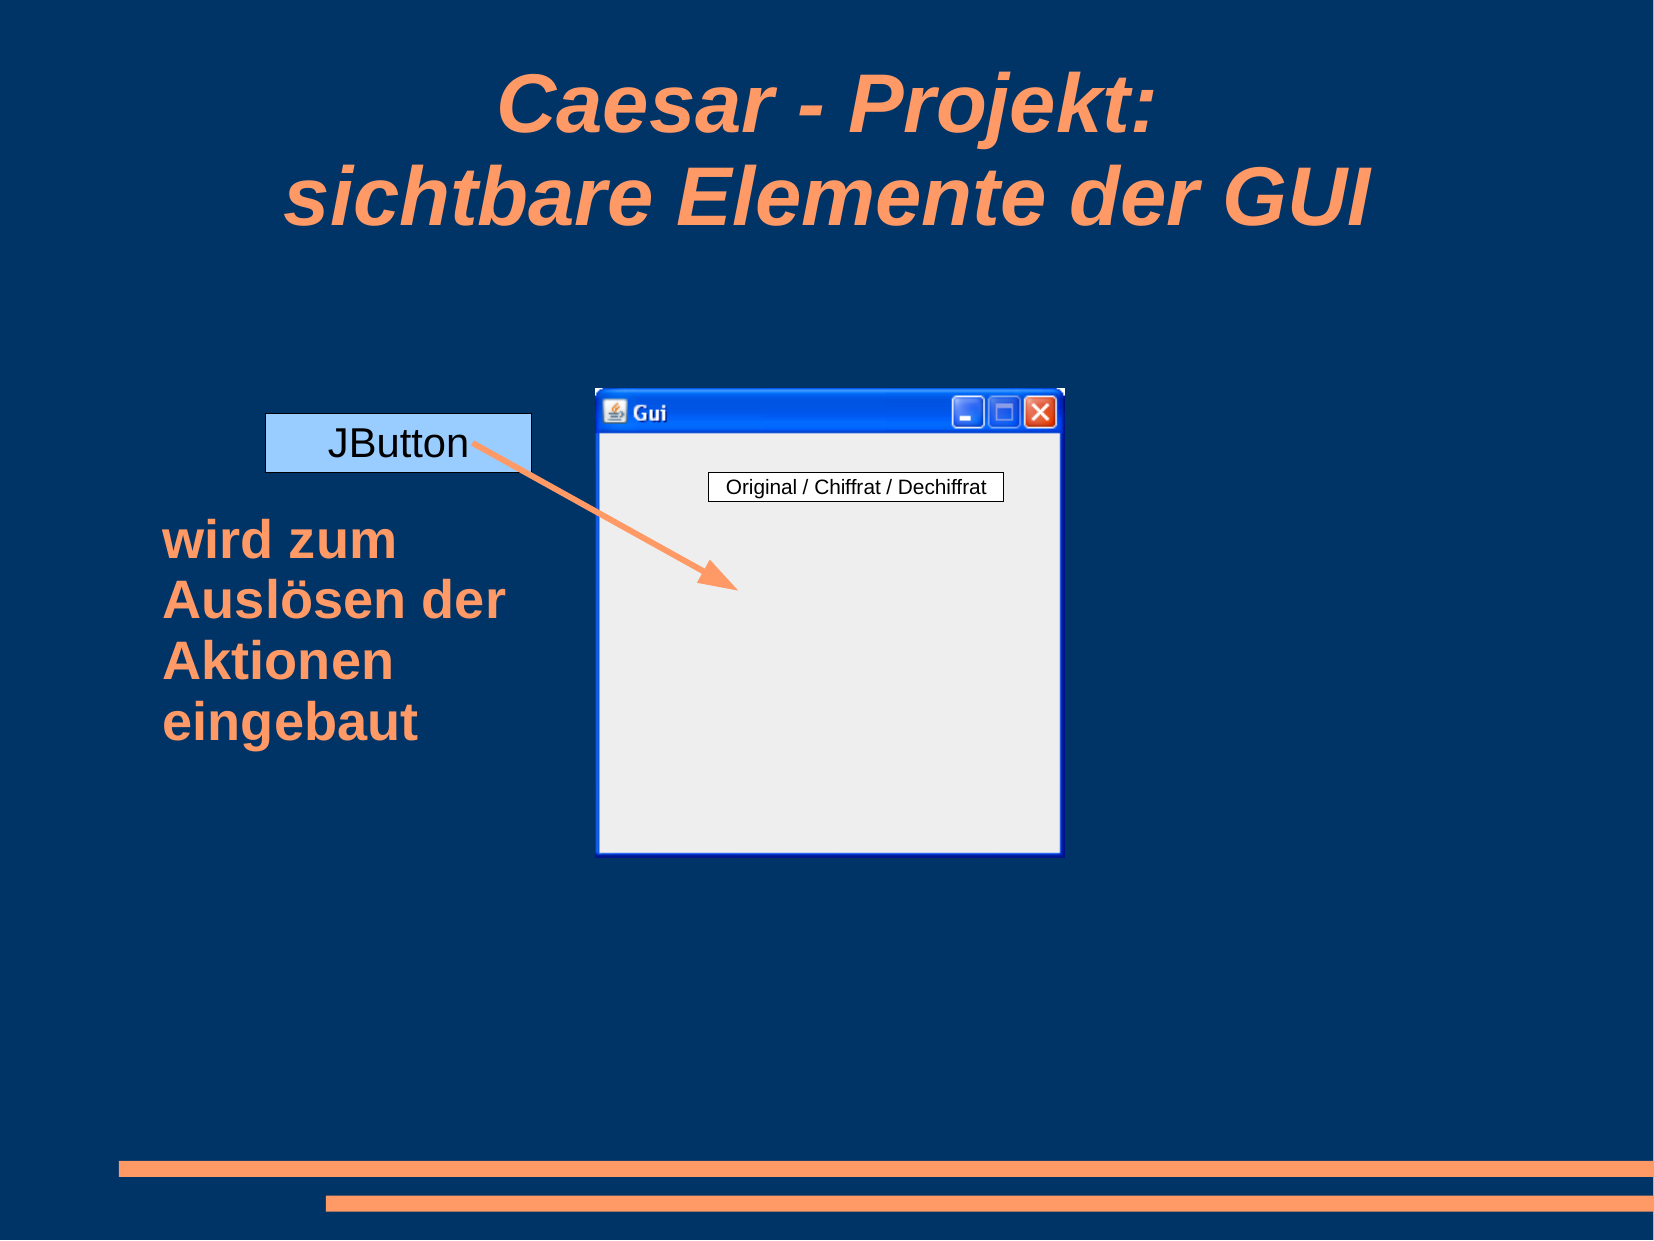

# Caesar - Projekt: sichtbare Elemente der GUI
JButton
Original / Chiffrat / Dechiffrat
wird zum Auslösen der Aktionen eingebaut